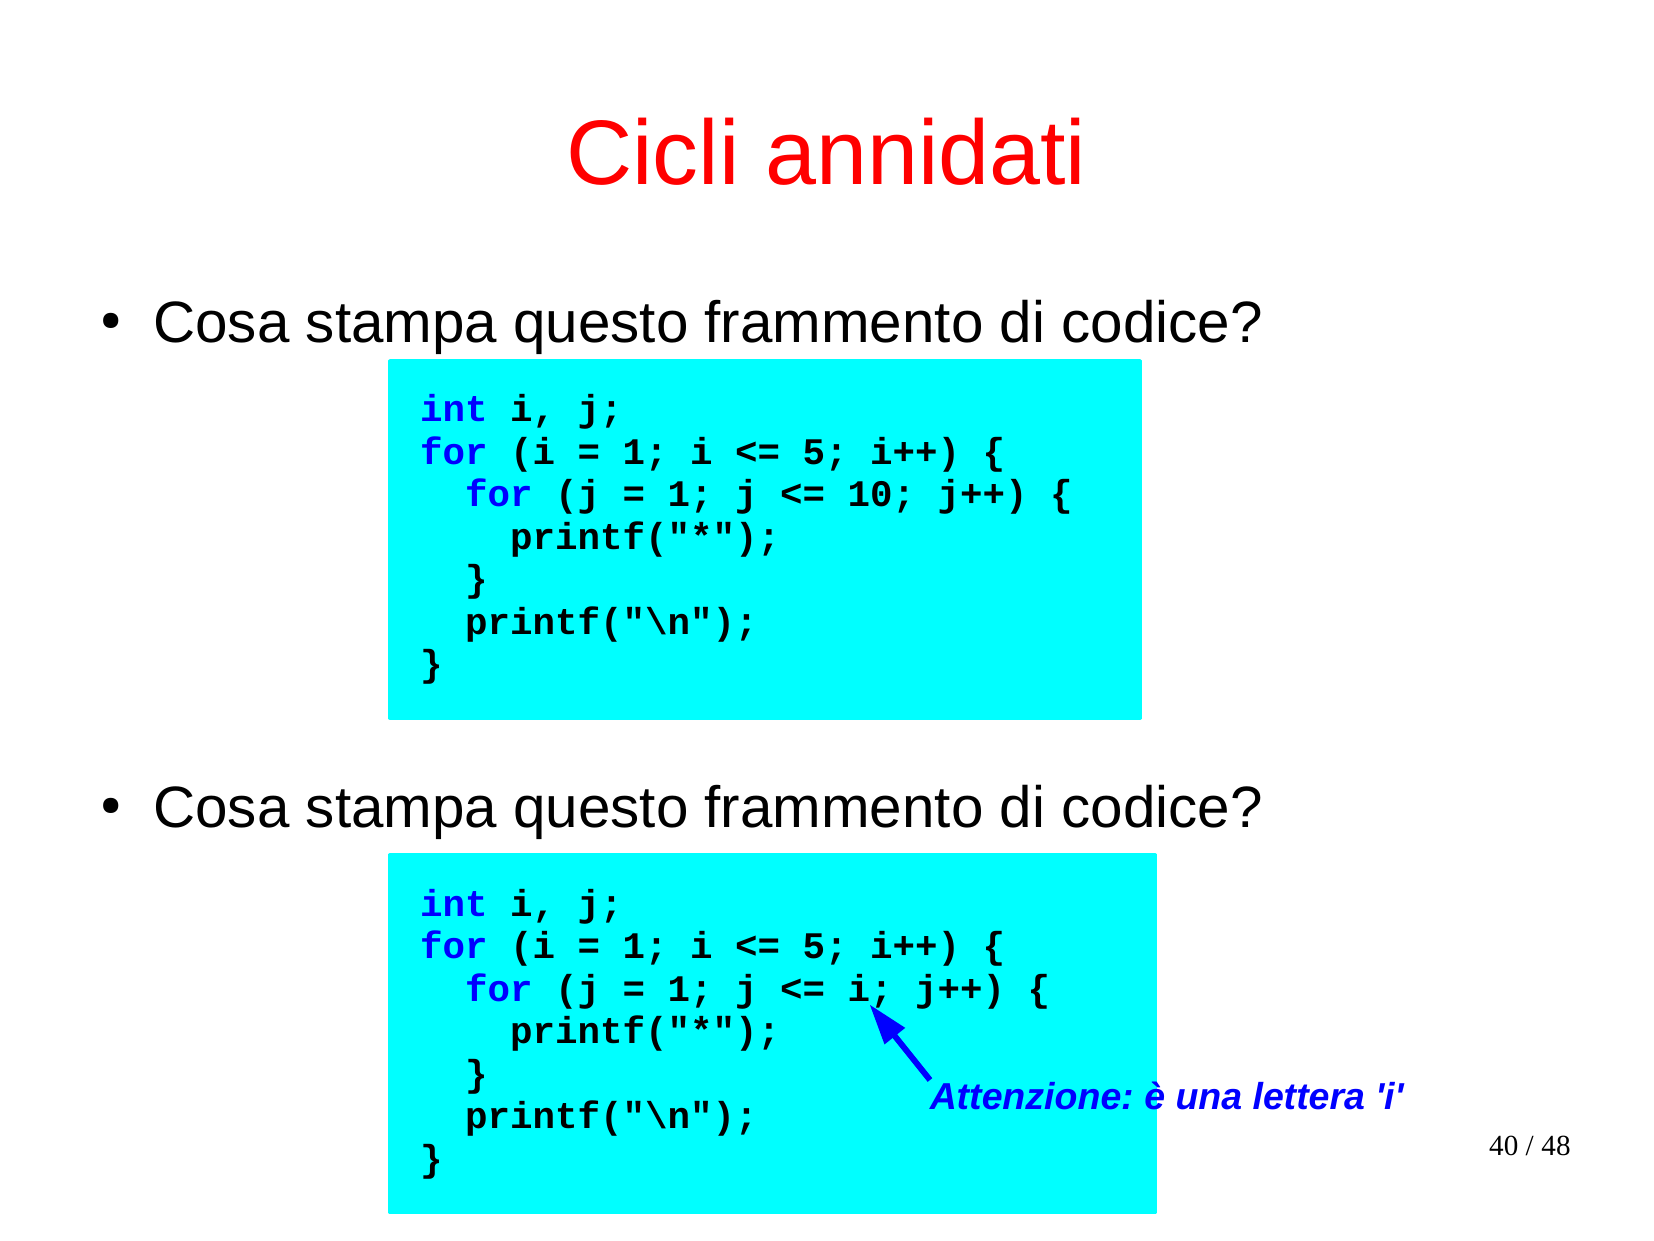

# Cicli annidati
Cosa stampa questo frammento di codice?
Cosa stampa questo frammento di codice?
int i, j;
for (i = 1; i <= 5; i++) {
 for (j = 1; j <= 10; j++) {
 printf("*");
 }
 printf("\n");
}
int i, j;
for (i = 1; i <= 5; i++) {
 for (j = 1; j <= i; j++) {
 printf("*");
 }
 printf("\n");
}
Attenzione: è una lettera 'i'
Linguaggio C: strutture di controllo
40